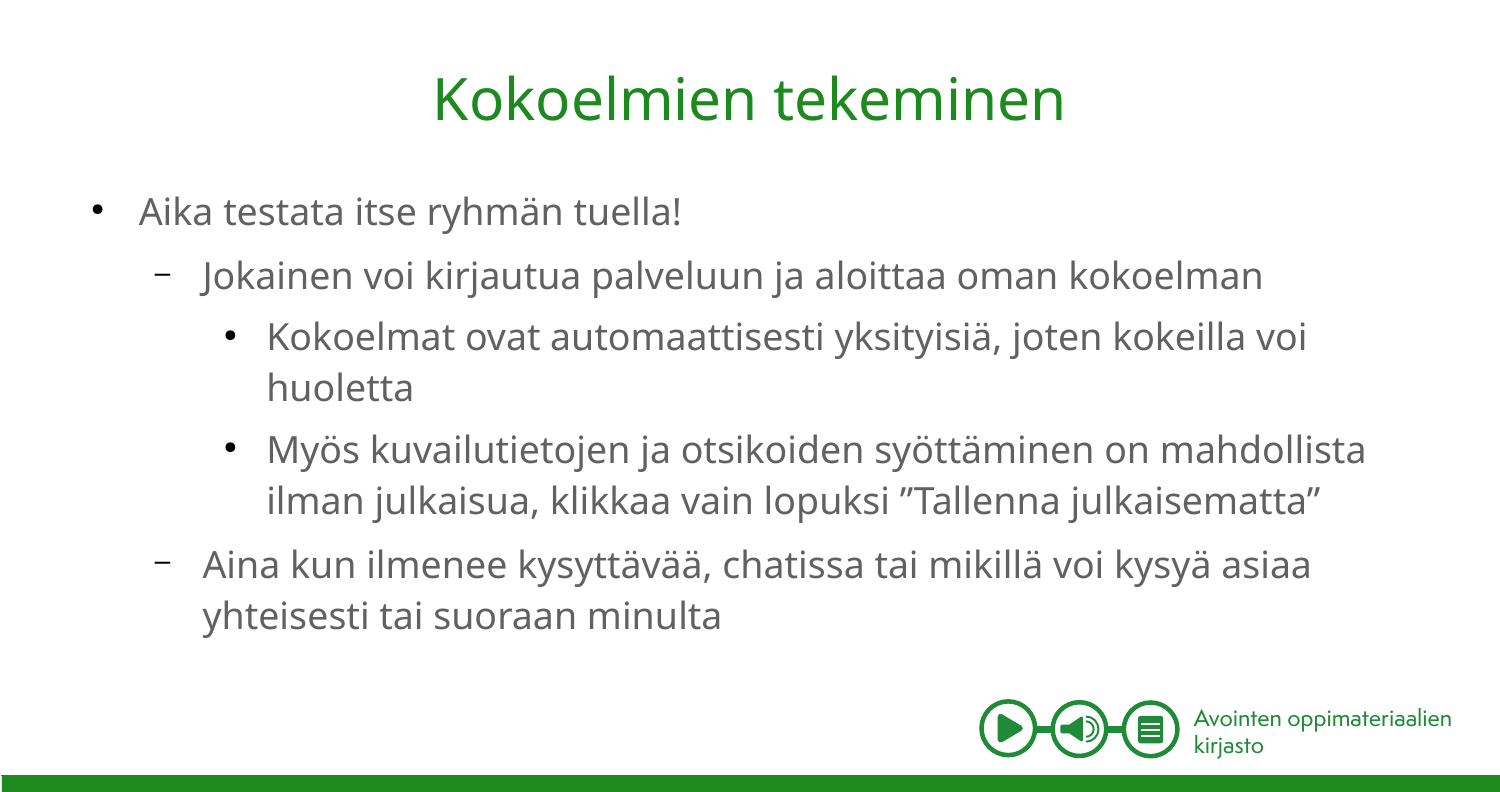

# Kokoelmien tekeminen
Aika testata itse ryhmän tuella!
Jokainen voi kirjautua palveluun ja aloittaa oman kokoelman
Kokoelmat ovat automaattisesti yksityisiä, joten kokeilla voi huoletta
Myös kuvailutietojen ja otsikoiden syöttäminen on mahdollista ilman julkaisua, klikkaa vain lopuksi ”Tallenna julkaisematta”
Aina kun ilmenee kysyttävää, chatissa tai mikillä voi kysyä asiaa yhteisesti tai suoraan minulta